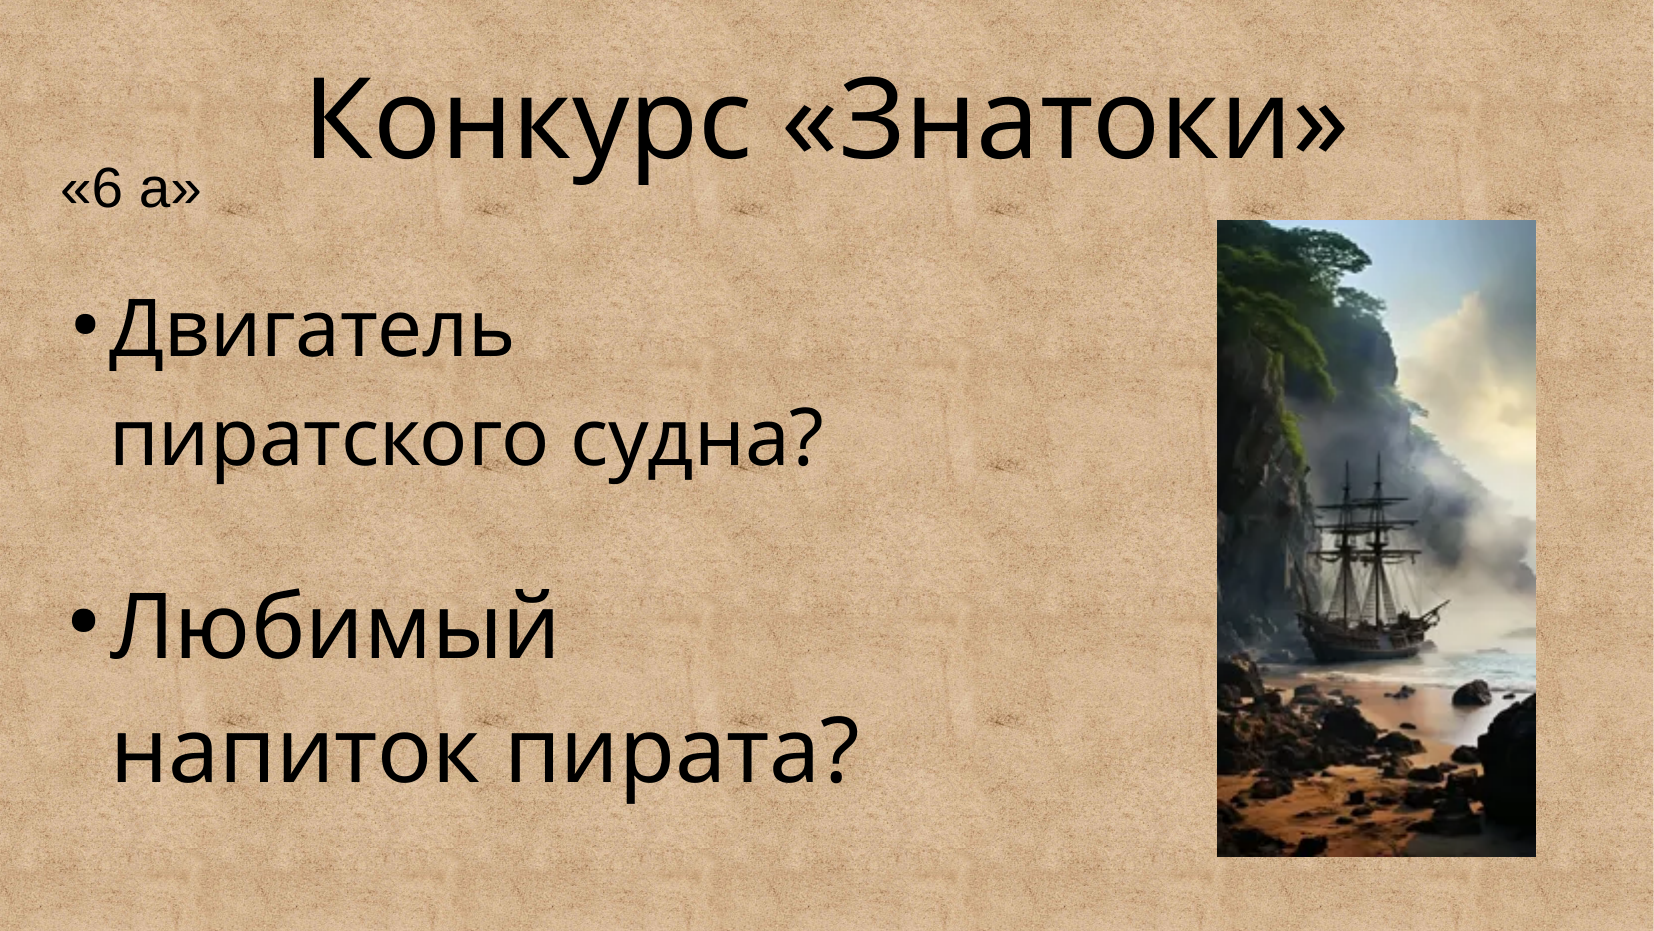

# Конкурс «Знатоки»
«6 а»
Двигатель пиратского судна?
Любимый напиток пирата?